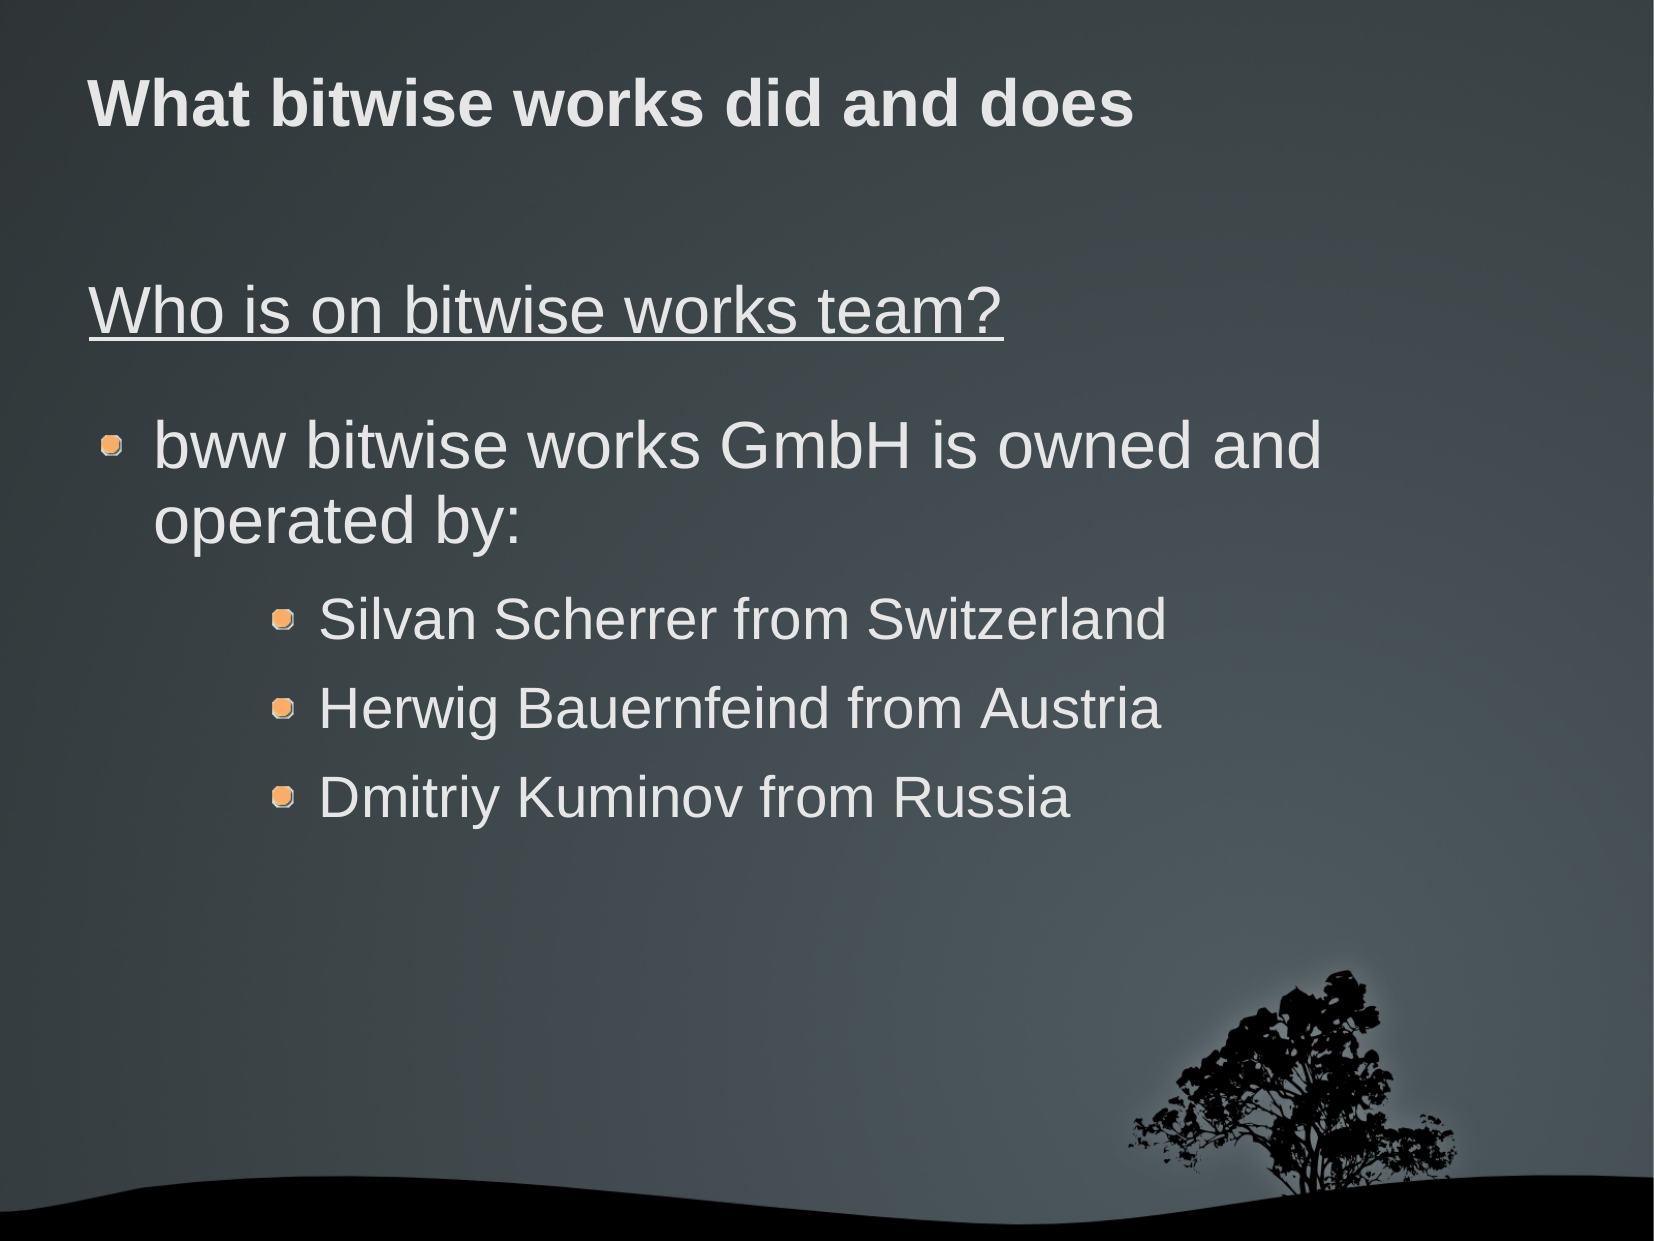

# What bitwise works did and does
Who is on bitwise works team?
bww bitwise works GmbH is owned and operated by:
Silvan Scherrer from Switzerland
Herwig Bauernfeind from Austria
Dmitriy Kuminov from Russia